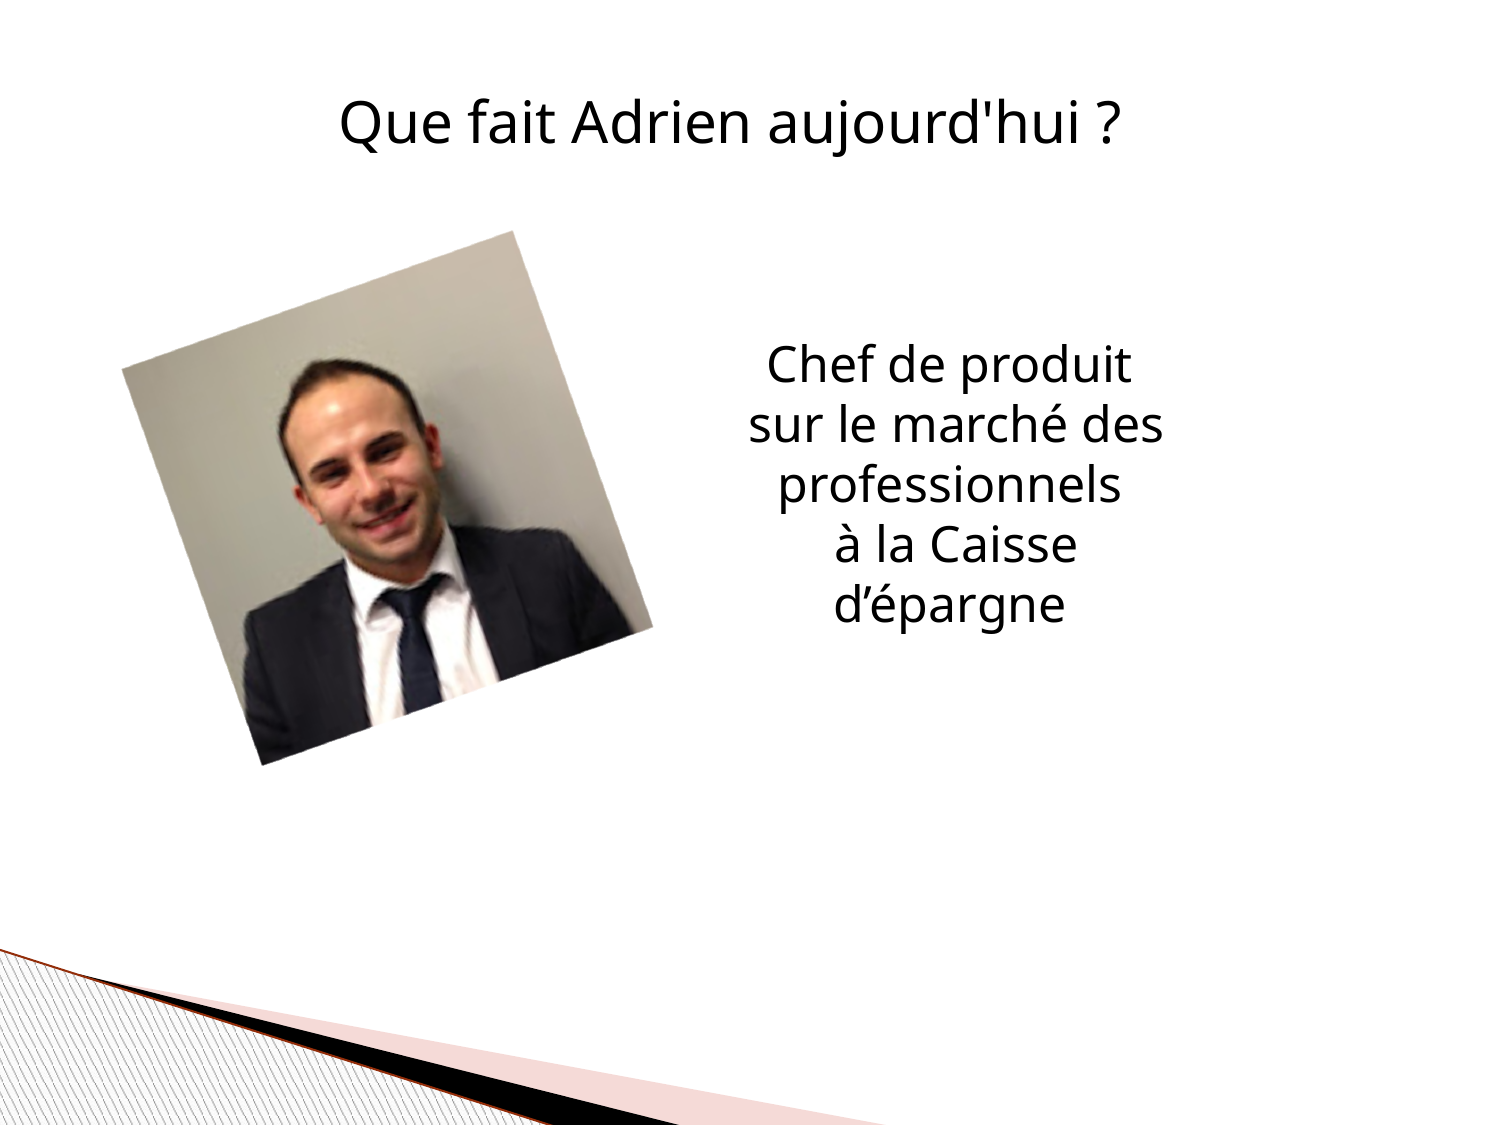

Que fait Adrien aujourd'hui ?
Chef de produit
sur le marché des professionnels
à la Caisse d’épargne